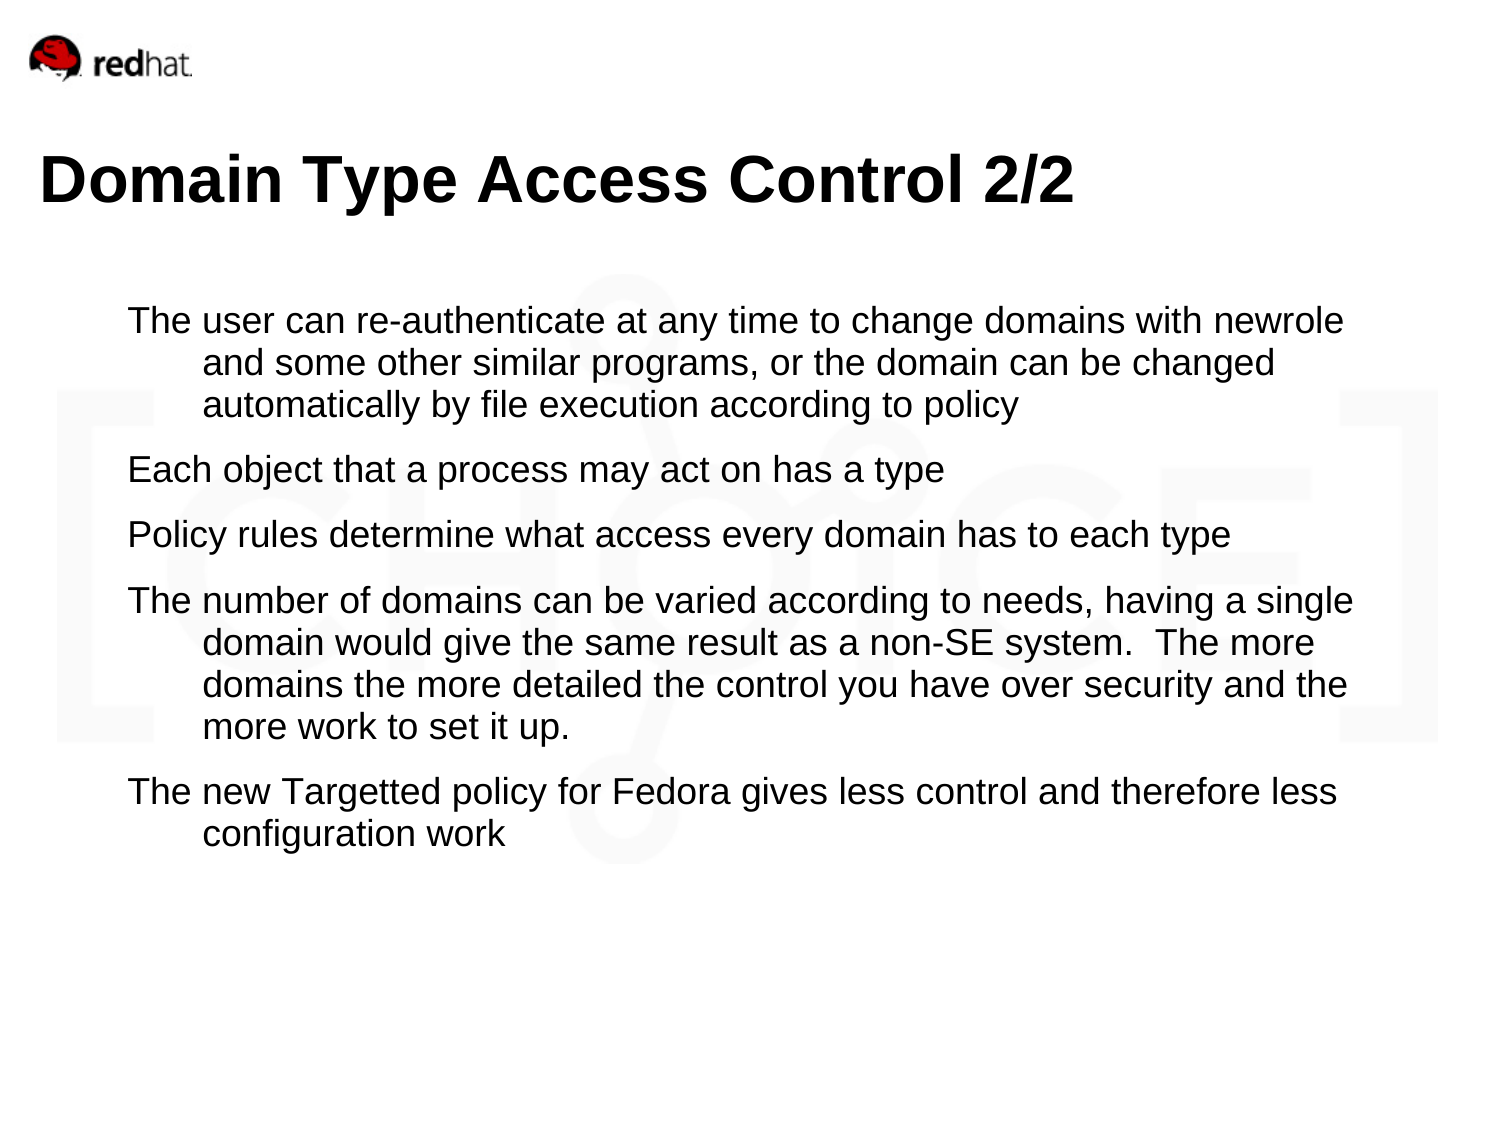

# Domain Type Access Control 2/2
The user can re-authenticate at any time to change domains with newrole and some other similar programs, or the domain can be changed automatically by file execution according to policy
Each object that a process may act on has a type
Policy rules determine what access every domain has to each type
The number of domains can be varied according to needs, having a single domain would give the same result as a non-SE system. The more domains the more detailed the control you have over security and the more work to set it up.
The new Targetted policy for Fedora gives less control and therefore less configuration work